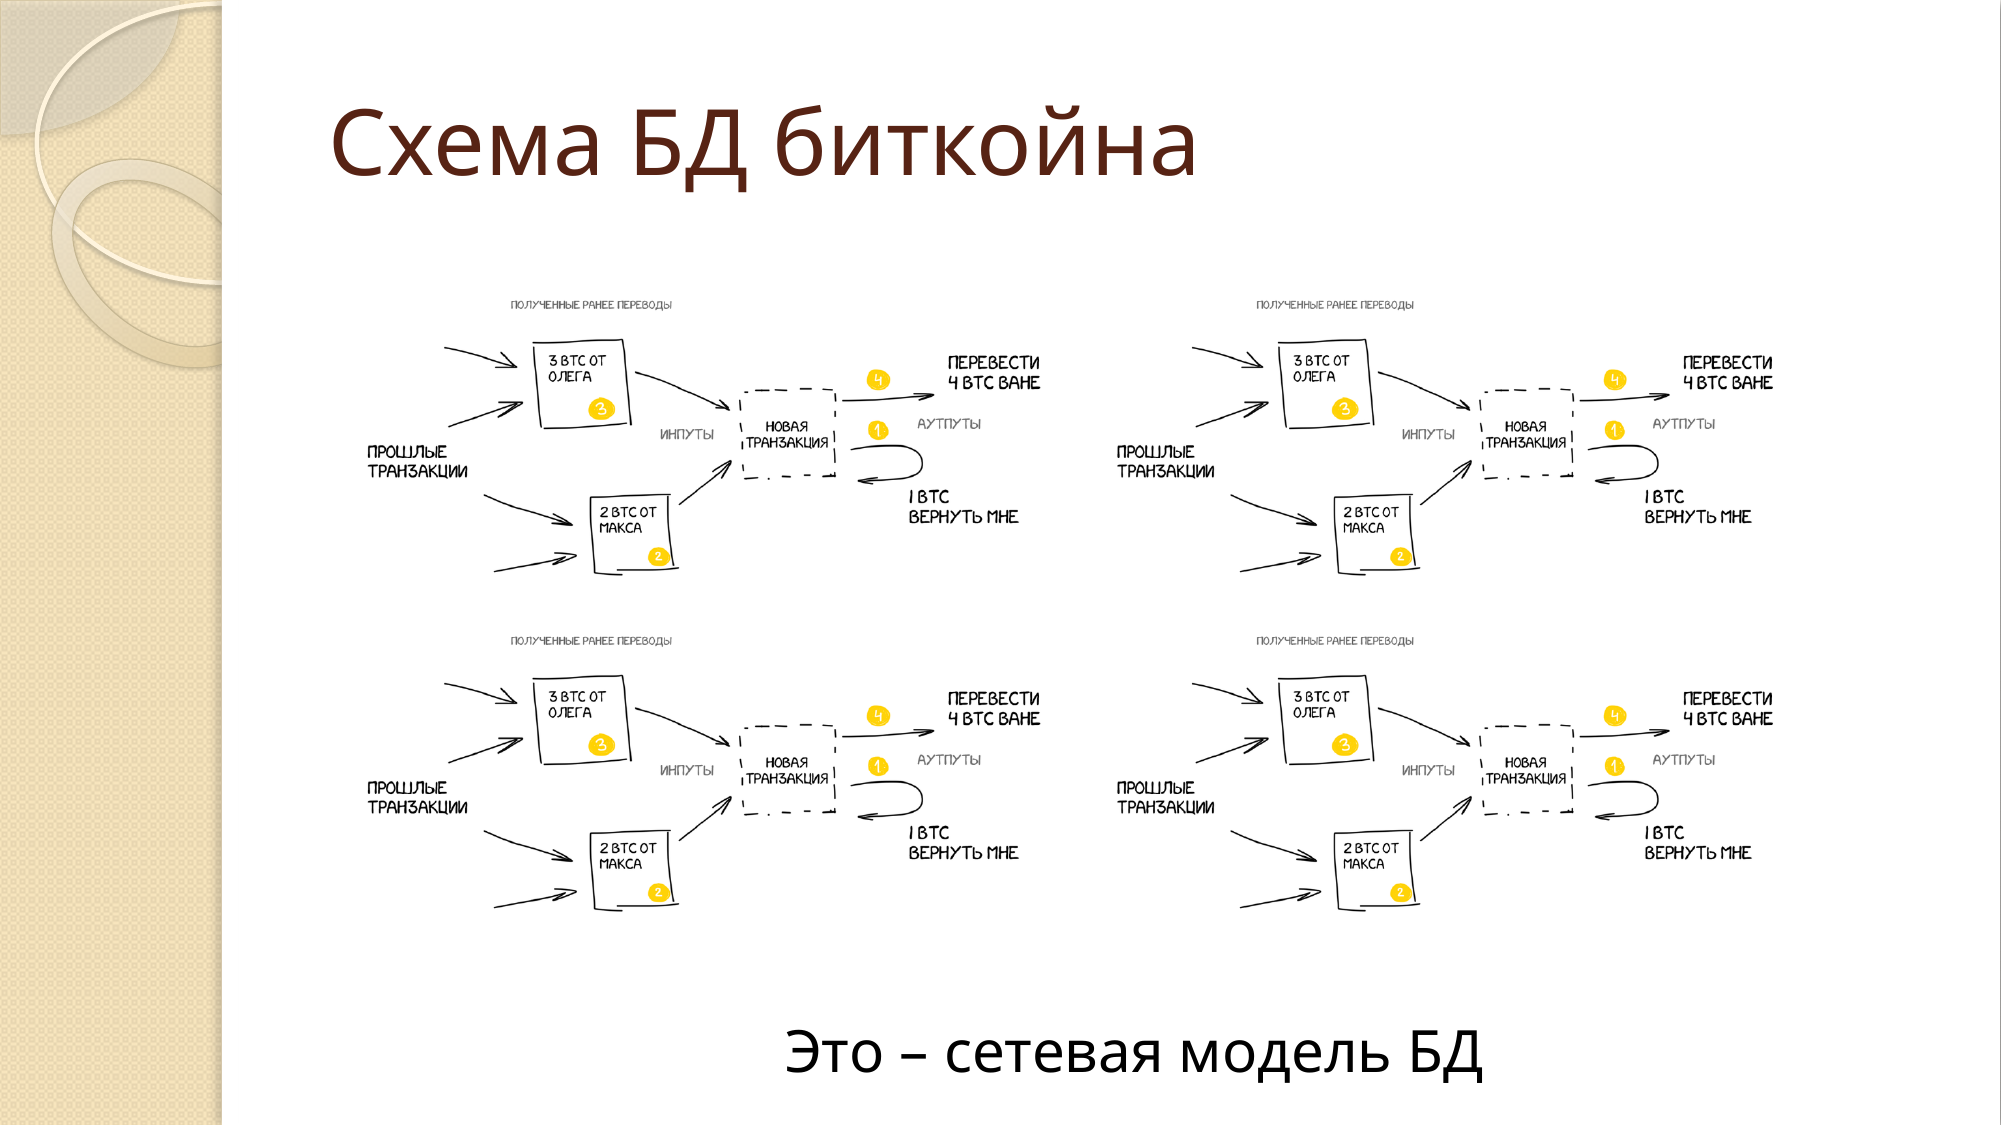

# Схема БД биткойна
Это – сетевая модель БД